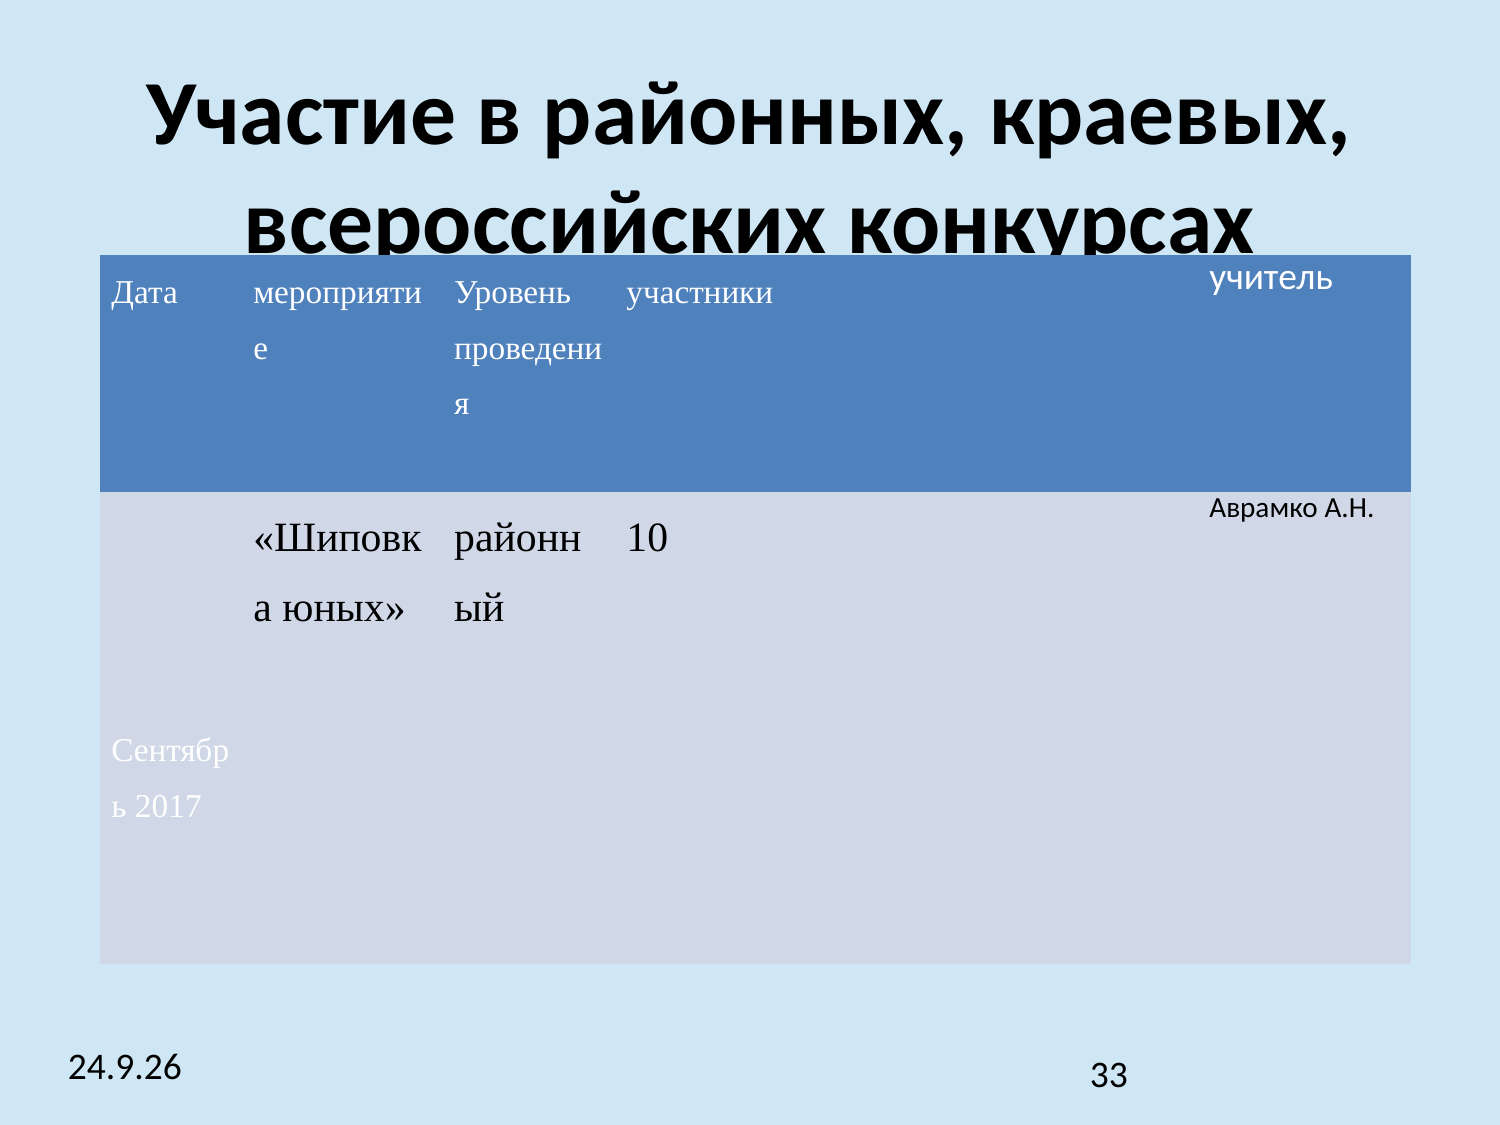

# Участие в районных, краевых, всероссийских конкурсах
| Дата | мероприятие | Уровень проведения | участники | учитель |
| --- | --- | --- | --- | --- |
| Сентябрь 2017 | «Шиповка юных» | районный | 10 | Аврамко А.Н. |